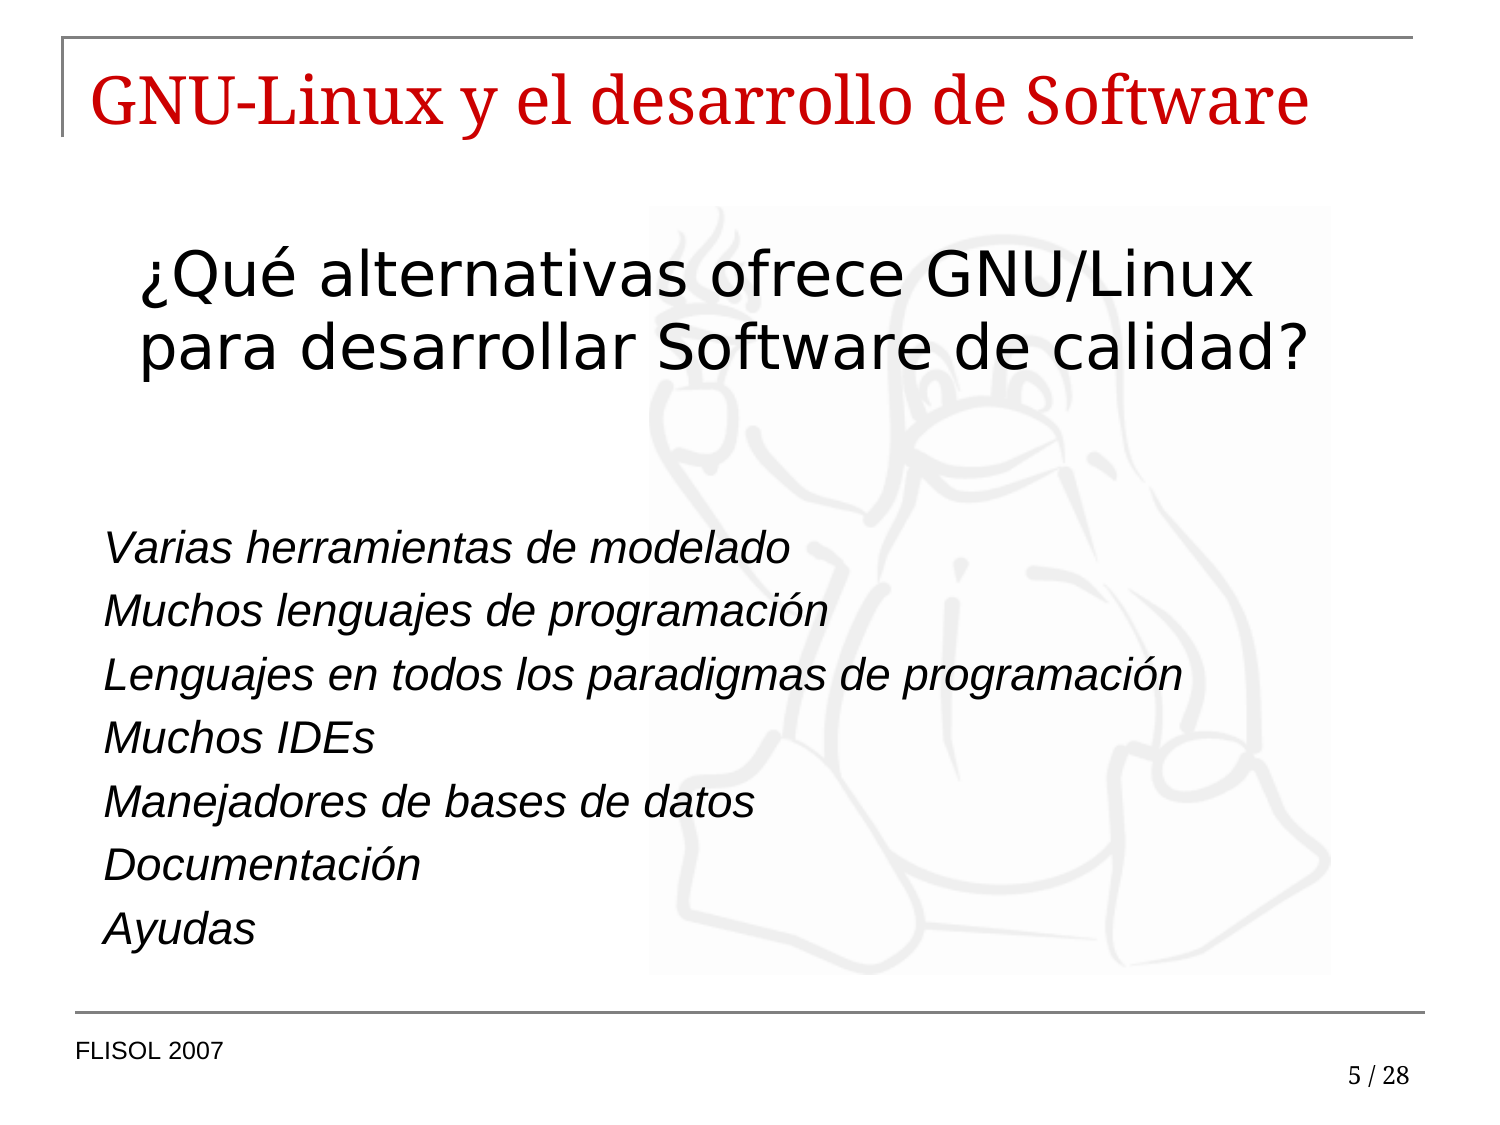

# GNU-Linux y el desarrollo de Software
¿Qué alternativas ofrece GNU/Linux para desarrollar Software de calidad?
Varias herramientas de modelado
Muchos lenguajes de programación
Lenguajes en todos los paradigmas de programación
Muchos IDEs
Manejadores de bases de datos
Documentación
Ayudas
5
COMPETISOFT